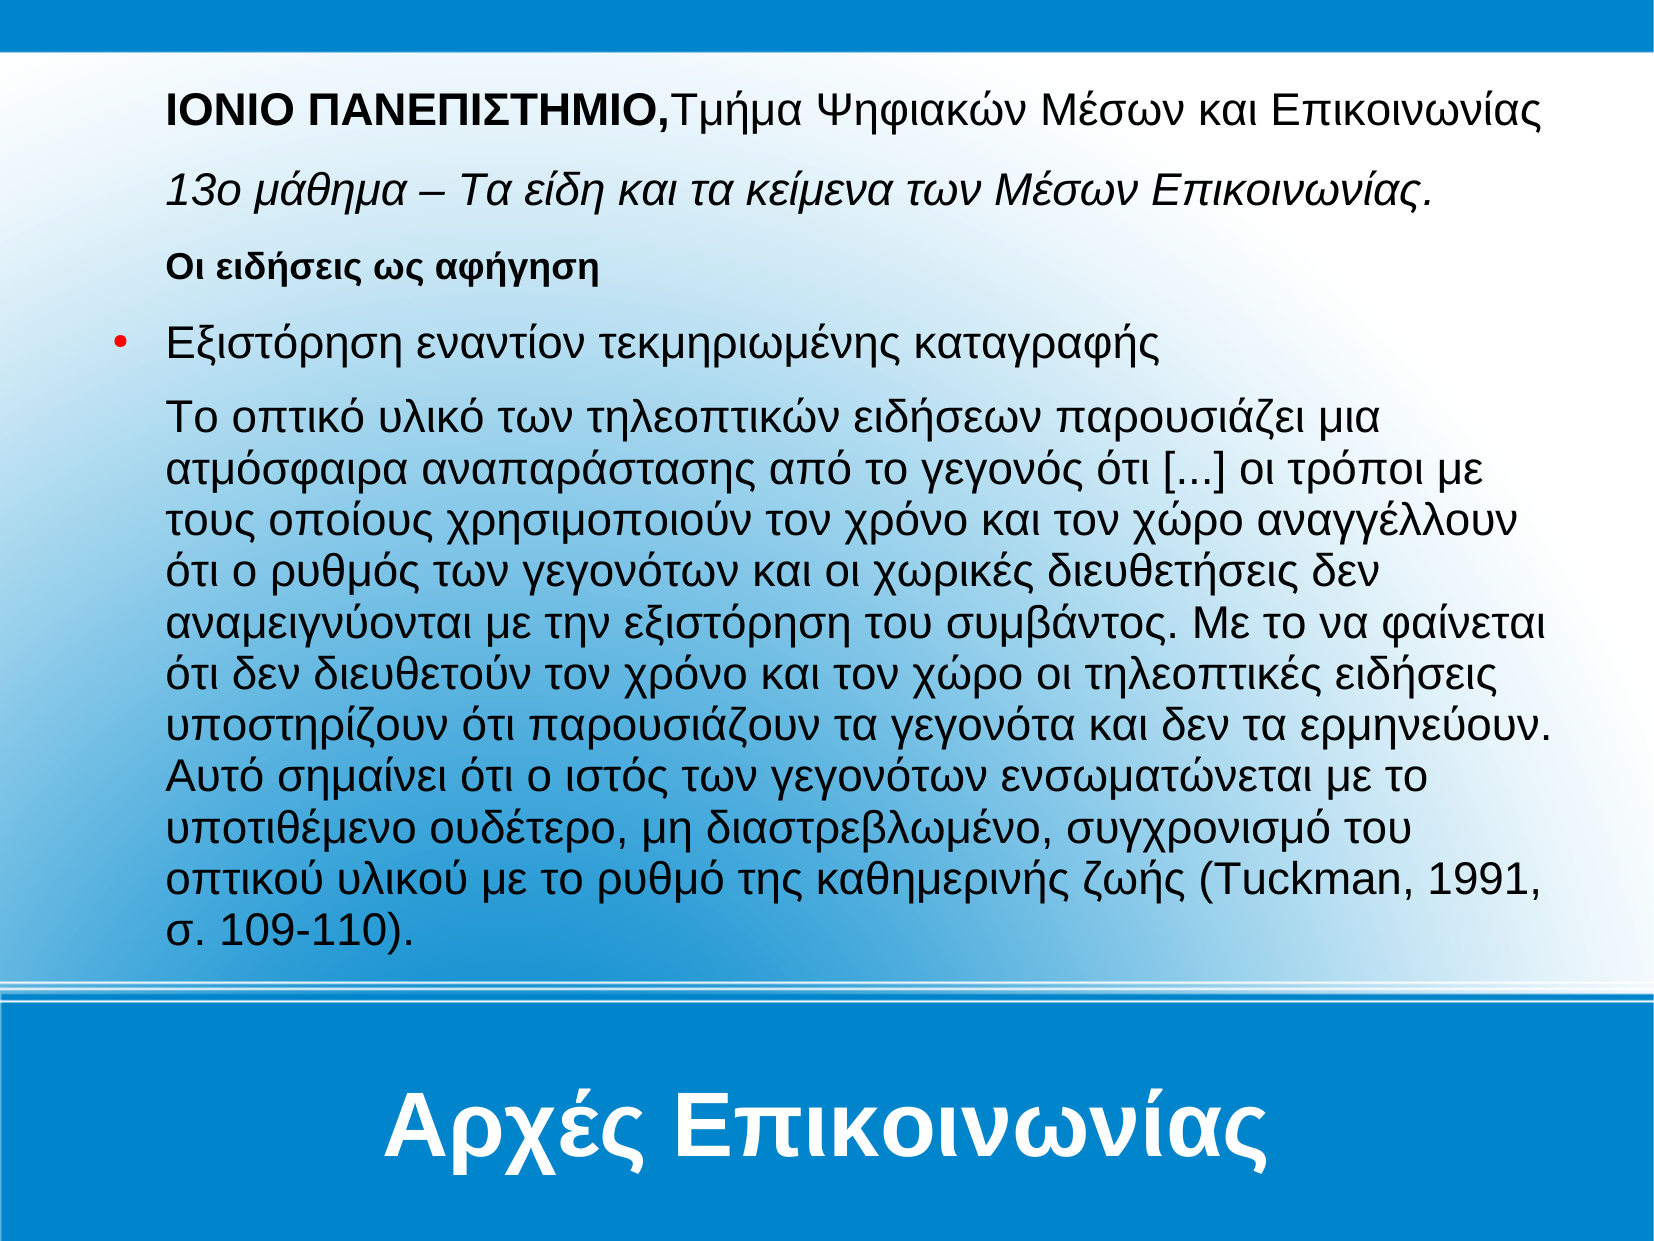

ΙΟΝΙΟ ΠΑΝΕΠΙΣΤΗΜΙΟ,Τμήμα Ψηφιακών Μέσων και Επικοινωνίας
13ο μάθημα – Τα είδη και τα κείμενα των Μέσων Επικοινωνίας.
Οι ειδήσεις ως αφήγηση
Εξιστόρηση εναντίον τεκμηριωμένης καταγραφής
Το οπτικό υλικό των τηλεοπτικών ειδήσεων παρουσιάζει μια ατμόσφαιρα αναπαράστασης από το γεγονός ότι [...] οι τρόποι με τους οποίους χρησιμοποιούν τον χρόνο και τον χώρο αναγγέλλουν ότι ο ρυθμός των γεγονότων και οι χωρικές διευθετήσεις δεν αναμειγνύονται με την εξιστόρηση του συμβάντος. Με το να φαίνεται ότι δεν διευθετούν τον χρόνο και τον χώρο οι τηλεοπτικές ειδήσεις υποστηρίζουν ότι παρουσιάζουν τα γεγονότα και δεν τα ερμηνεύουν. Αυτό σημαίνει ότι ο ιστός των γεγονότων ενσωματώνεται με το υποτιθέμενο ουδέτερο, μη διαστρεβλωμένο, συγχρονισμό του οπτικού υλικού με το ρυθμό της καθημερινής ζωής (Tuckman, 1991, σ. 109-110).
# Αρχές Επικοινωνίας